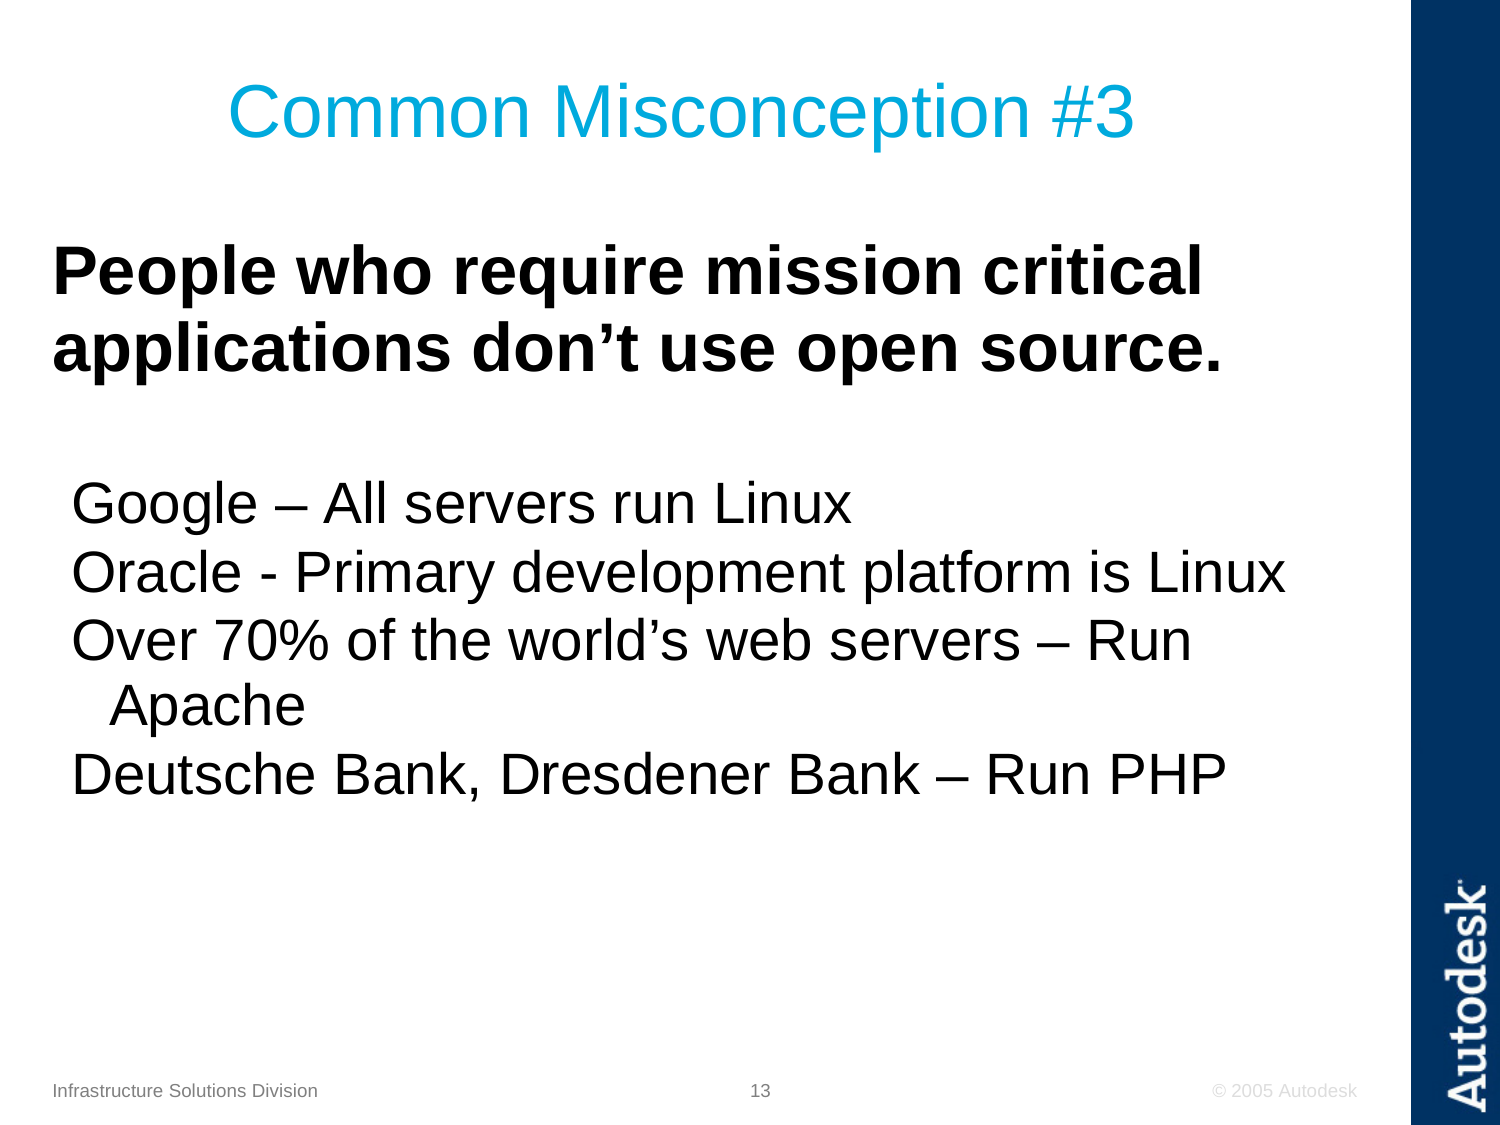

# Common Misconception #3
People who require mission critical applications don’t use open source.
Google – All servers run Linux
Oracle - Primary development platform is Linux
Over 70% of the world’s web servers – Run Apache
Deutsche Bank, Dresdener Bank – Run PHP